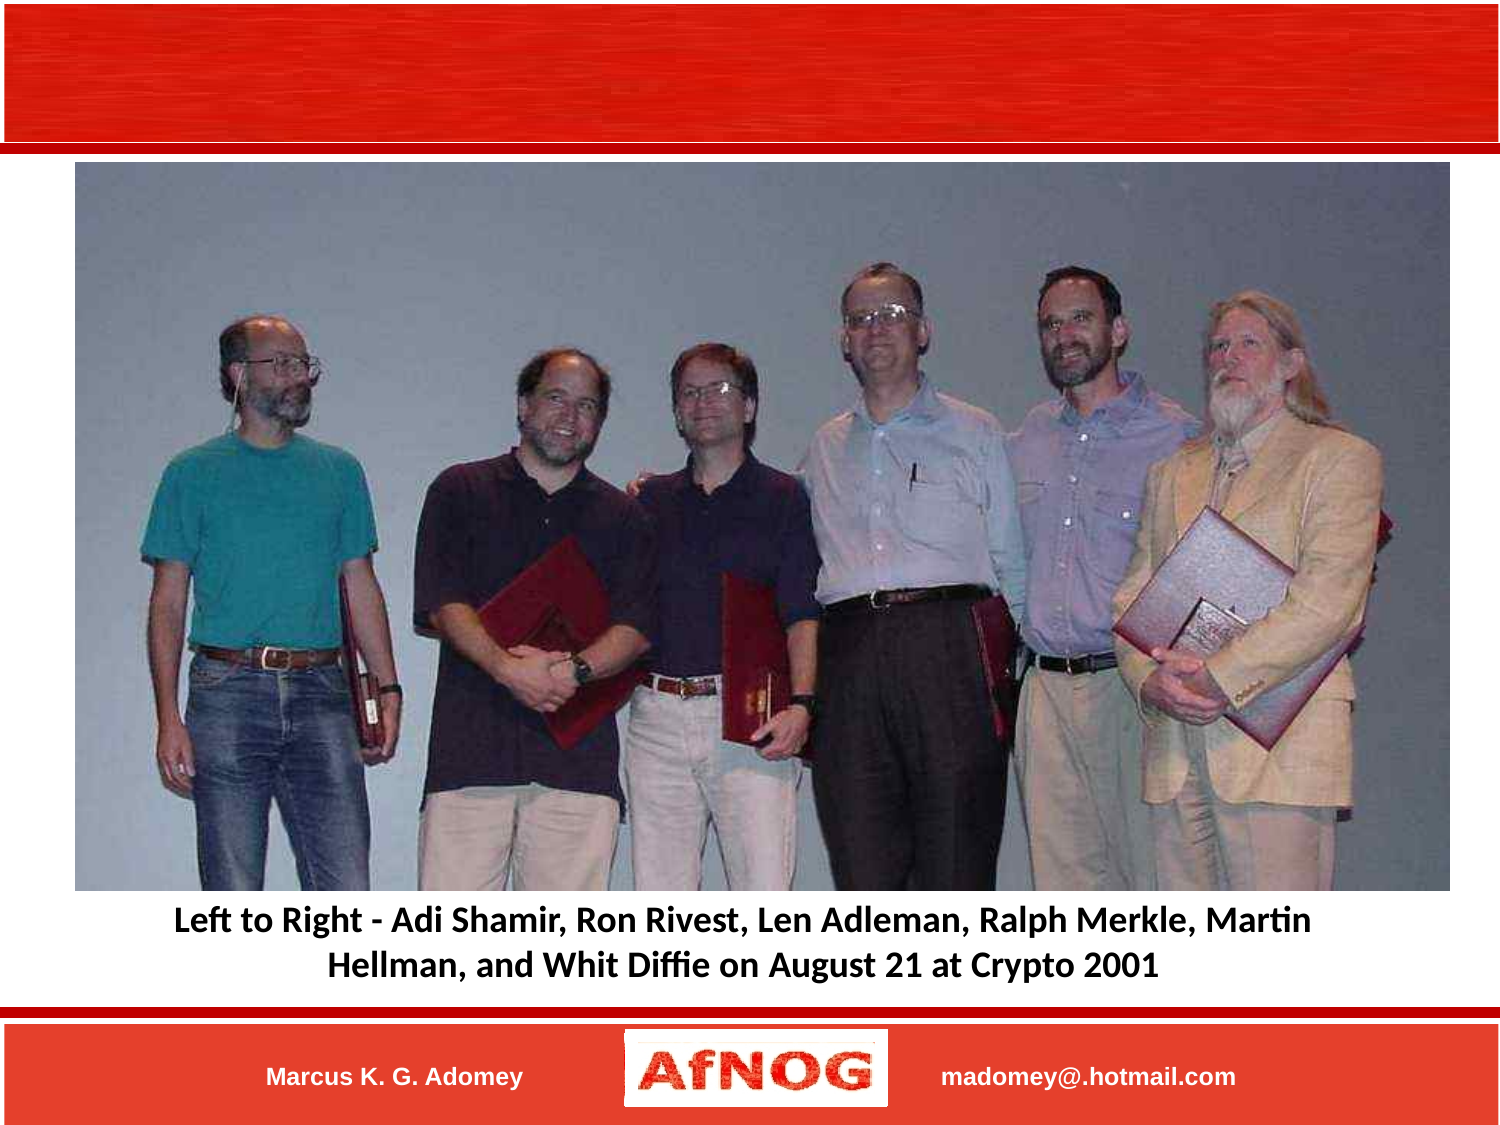

Left to Right - Adi Shamir, Ron Rivest, Len Adleman, Ralph Merkle, Martin Hellman, and Whit Diffie on August 21 at Crypto 2001